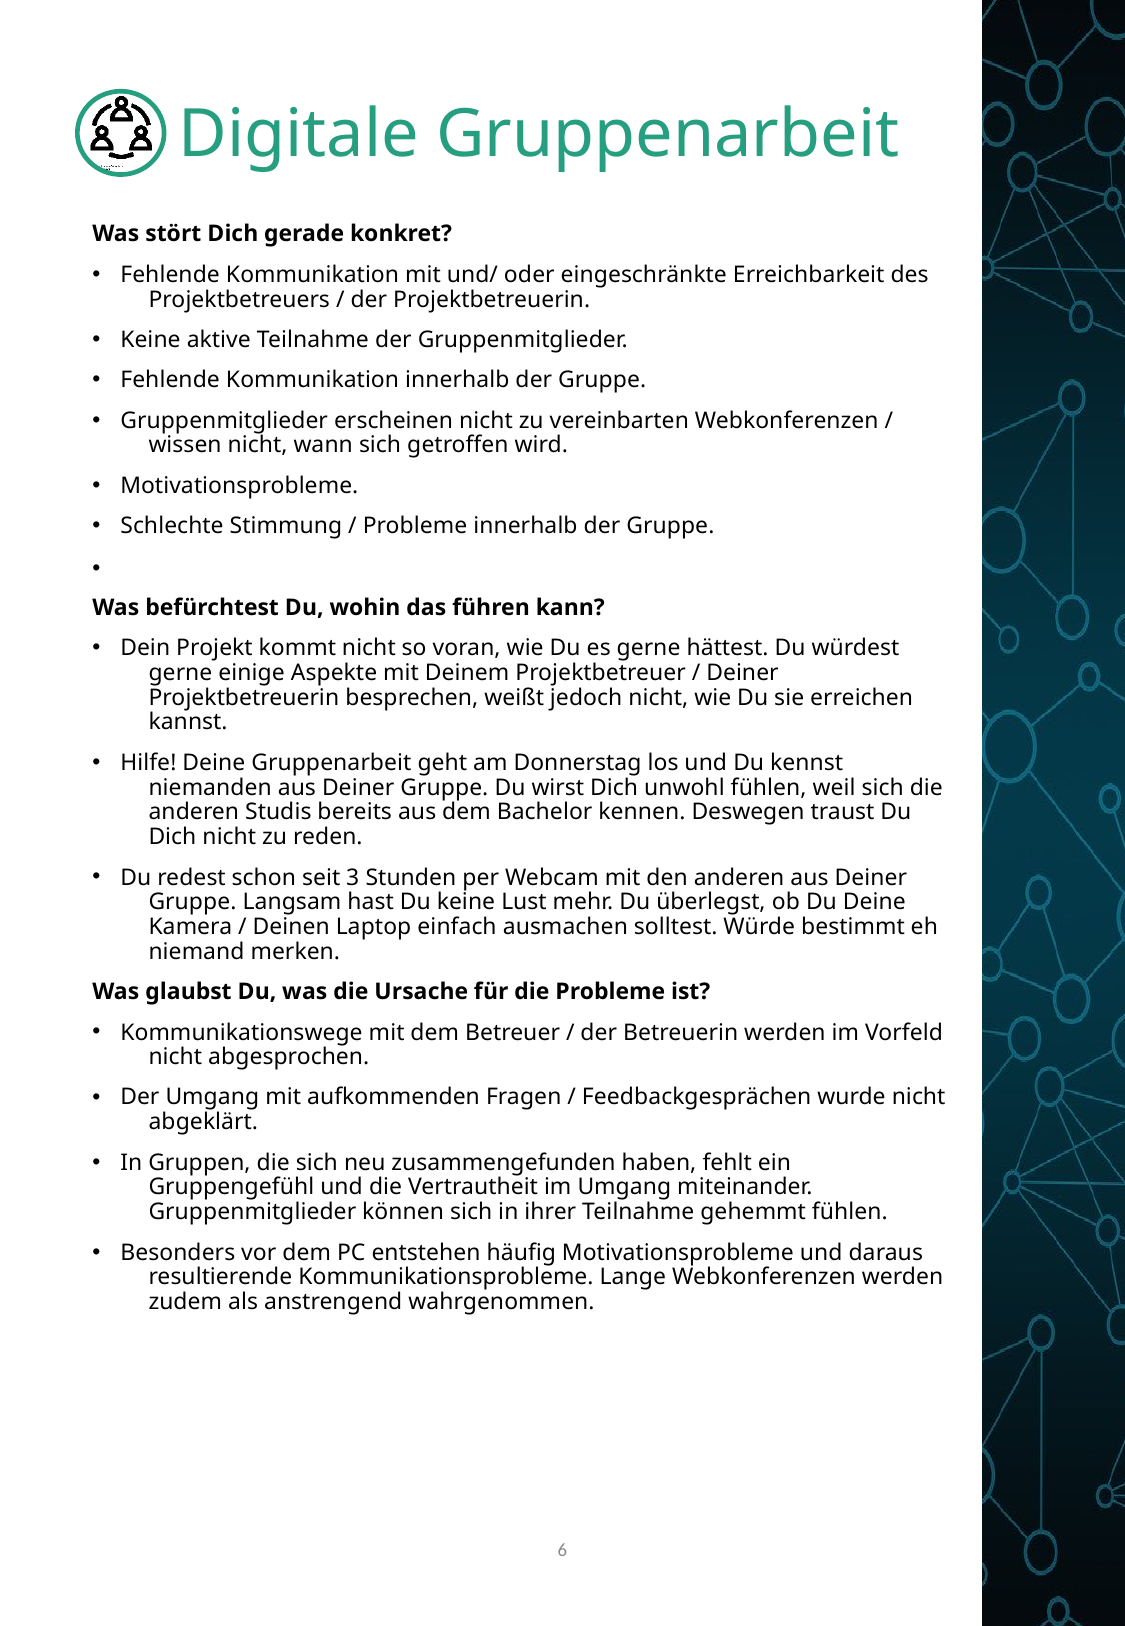

# Digitale Gruppenarbeit
Was stört Dich gerade konkret?
Fehlende Kommunikation mit und/ oder eingeschränkte Erreichbarkeit des Projektbetreuers / der Projektbetreuerin.
Keine aktive Teilnahme der Gruppenmitglieder.
Fehlende Kommunikation innerhalb der Gruppe.
Gruppenmitglieder erscheinen nicht zu vereinbarten Webkonferenzen / wissen nicht, wann sich getroffen wird.
Motivationsprobleme.
Schlechte Stimmung / Probleme innerhalb der Gruppe.
Was befürchtest Du, wohin das führen kann?
Dein Projekt kommt nicht so voran, wie Du es gerne hättest. Du würdest gerne einige Aspekte mit Deinem Projektbetreuer / Deiner Projektbetreuerin besprechen, weißt jedoch nicht, wie Du sie erreichen kannst.
Hilfe! Deine Gruppenarbeit geht am Donnerstag los und Du kennst niemanden aus Deiner Gruppe. Du wirst Dich unwohl fühlen, weil sich die anderen Studis bereits aus dem Bachelor kennen. Deswegen traust Du Dich nicht zu reden.
Du redest schon seit 3 Stunden per Webcam mit den anderen aus Deiner Gruppe. Langsam hast Du keine Lust mehr. Du überlegst, ob Du Deine Kamera / Deinen Laptop einfach ausmachen solltest. Würde bestimmt eh niemand merken.
Was glaubst Du, was die Ursache für die Probleme ist?
Kommunikationswege mit dem Betreuer / der Betreuerin werden im Vorfeld nicht abgesprochen.
Der Umgang mit aufkommenden Fragen / Feedbackgesprächen wurde nicht abgeklärt.
In Gruppen, die sich neu zusammengefunden haben, fehlt ein Gruppengefühl und die Vertrautheit im Umgang miteinander. Gruppenmitglieder können sich in ihrer Teilnahme gehemmt fühlen.
Besonders vor dem PC entstehen häufig Motivationsprobleme und daraus resultierende Kommunikationsprobleme. Lange Webkonferenzen werden zudem als anstrengend wahrgenommen.
6